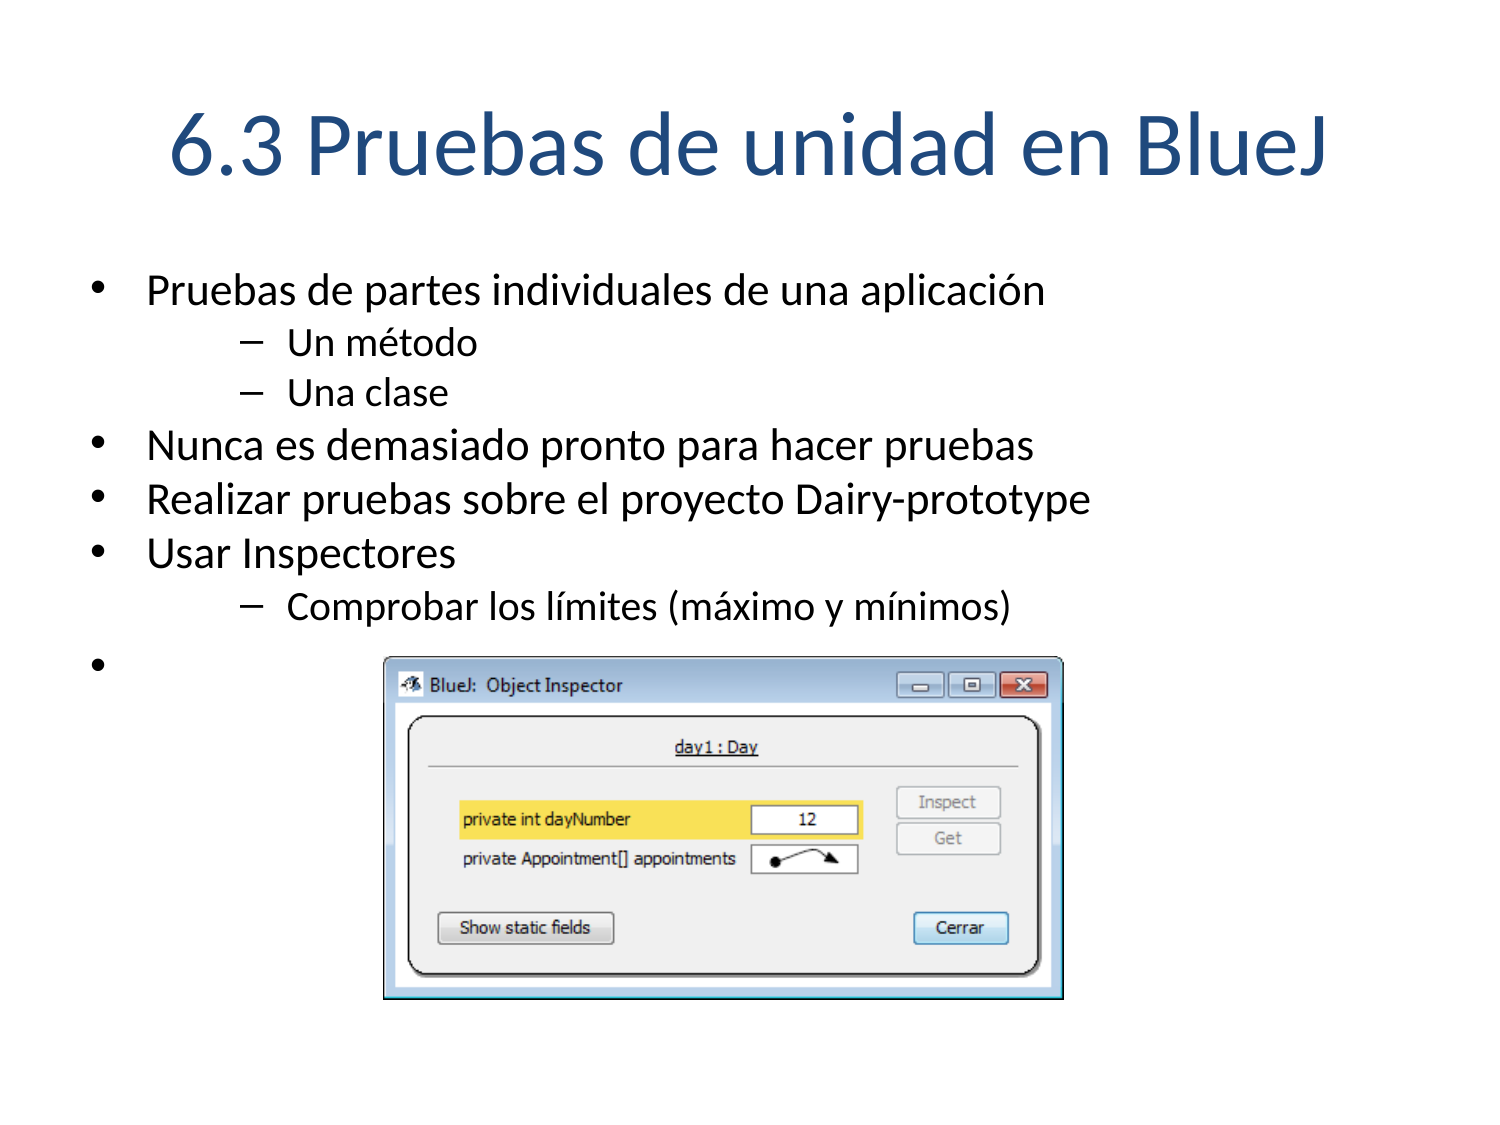

# 6.3 Pruebas de unidad en BlueJ
Pruebas de partes individuales de una aplicación
Un método
Una clase
Nunca es demasiado pronto para hacer pruebas
Realizar pruebas sobre el proyecto Dairy-prototype
Usar Inspectores
Comprobar los límites (máximo y mínimos)